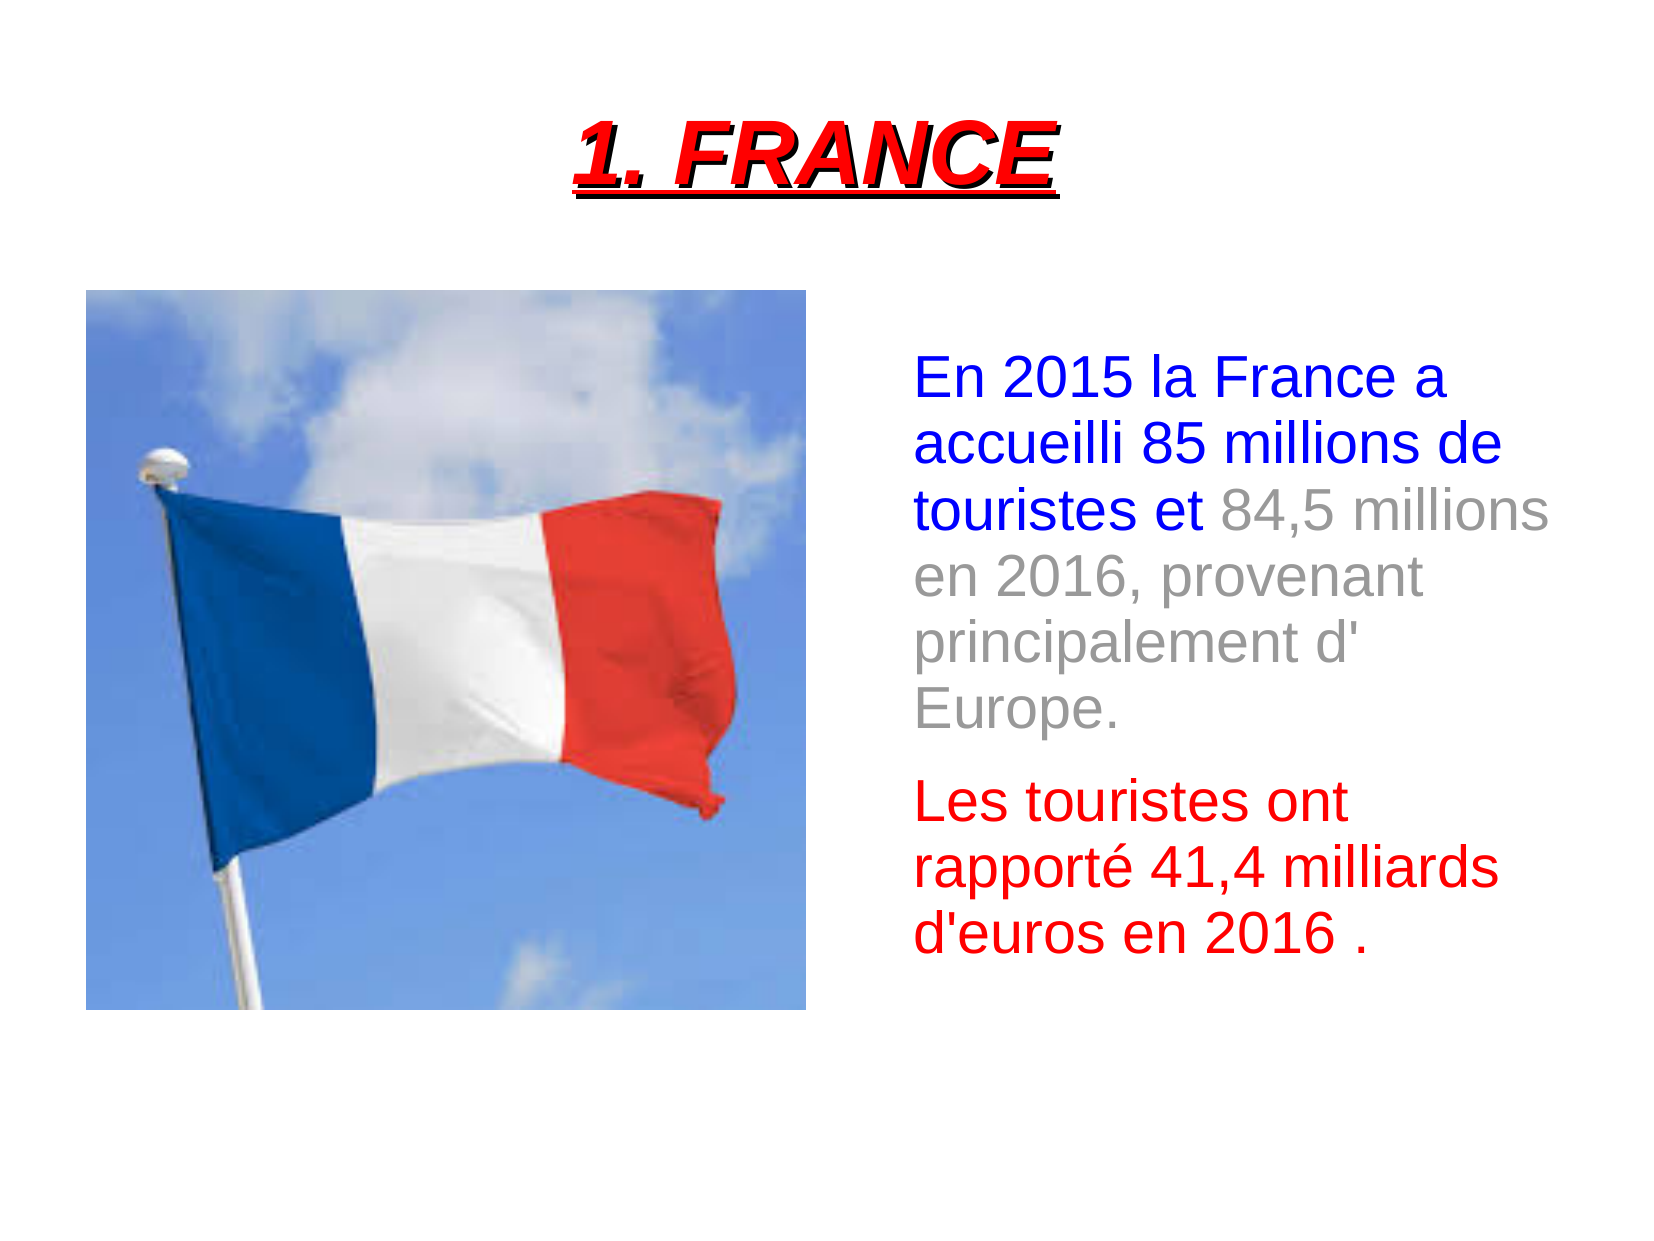

# 1. FRANCE
En 2015 la France a accueilli 85 millions de touristes et 84,5 millions en 2016, provenant principalement d' Europe.
Les touristes ont rapporté 41,4 milliards d'euros en 2016 .